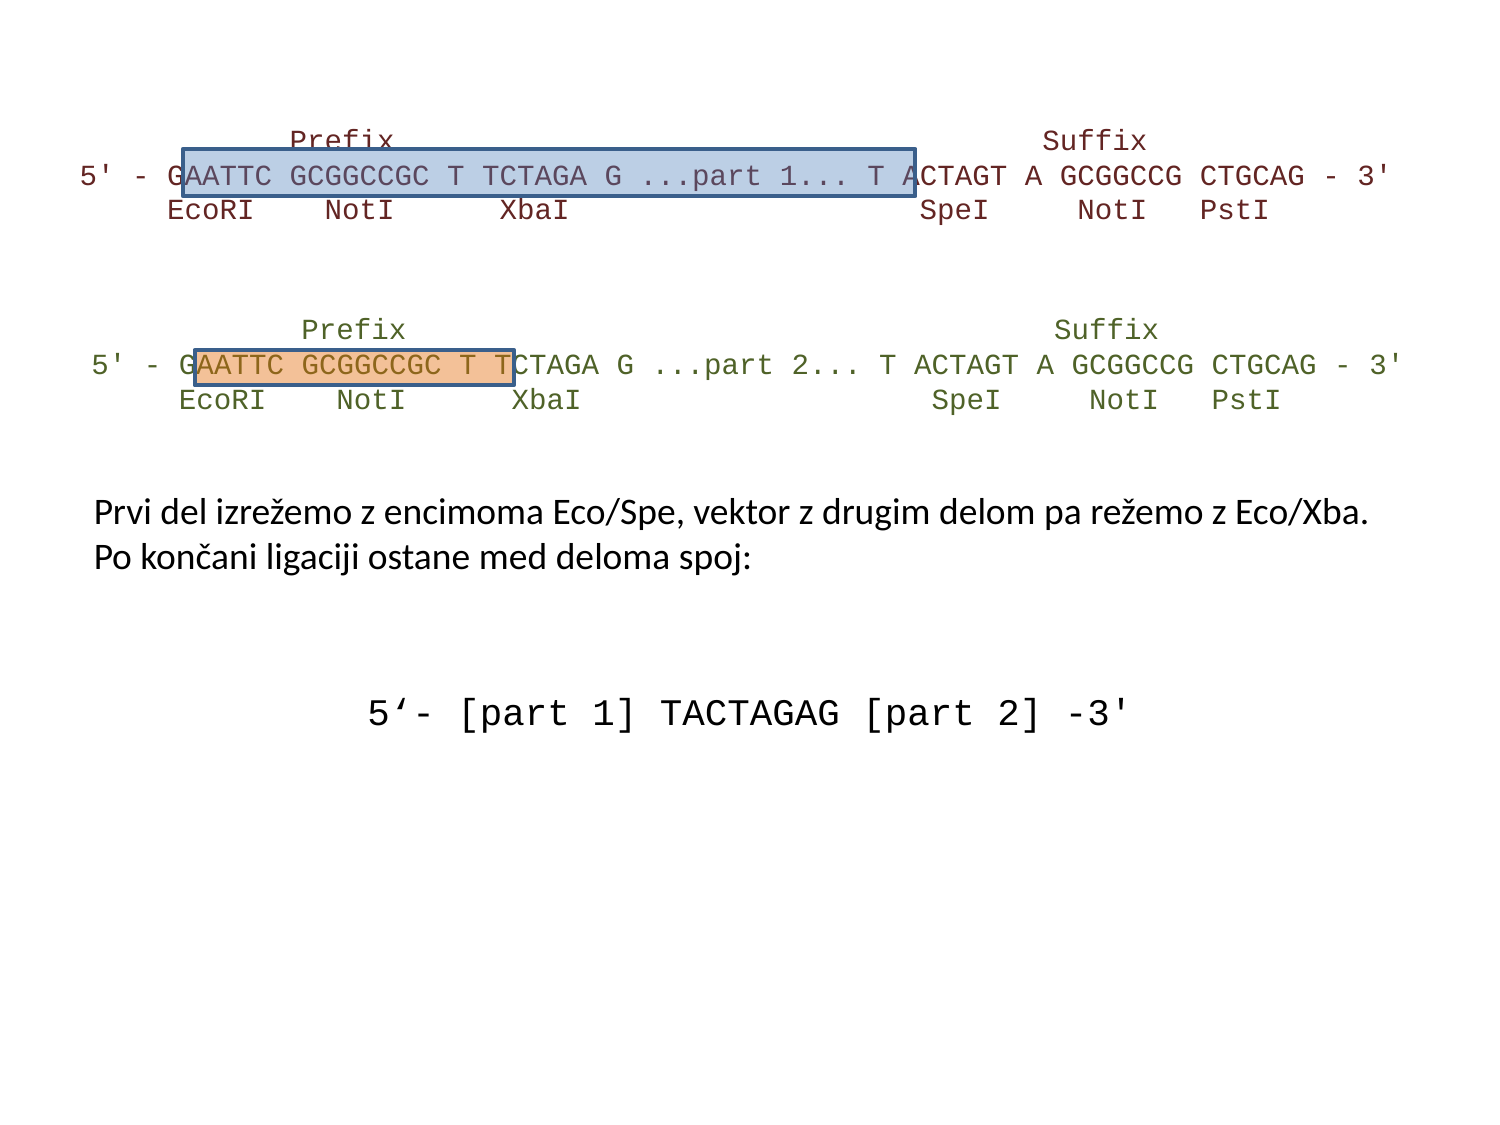

Prefix Suffix
5' - GAATTC GCGGCCGC T TCTAGA G ...part 1... T ACTAGT A GCGGCCG CTGCAG - 3'
 EcoRI NotI XbaI SpeI NotI PstI
 Prefix Suffix
5' - GAATTC GCGGCCGC T TCTAGA G ...part 2... T ACTAGT A GCGGCCG CTGCAG - 3'
 EcoRI NotI XbaI SpeI NotI PstI
Prvi del izrežemo z encimoma Eco/Spe, vektor z drugim delom pa režemo z Eco/Xba. Po končani ligaciji ostane med deloma spoj:
5‘- [part 1] TACTAGAG [part 2] -3'